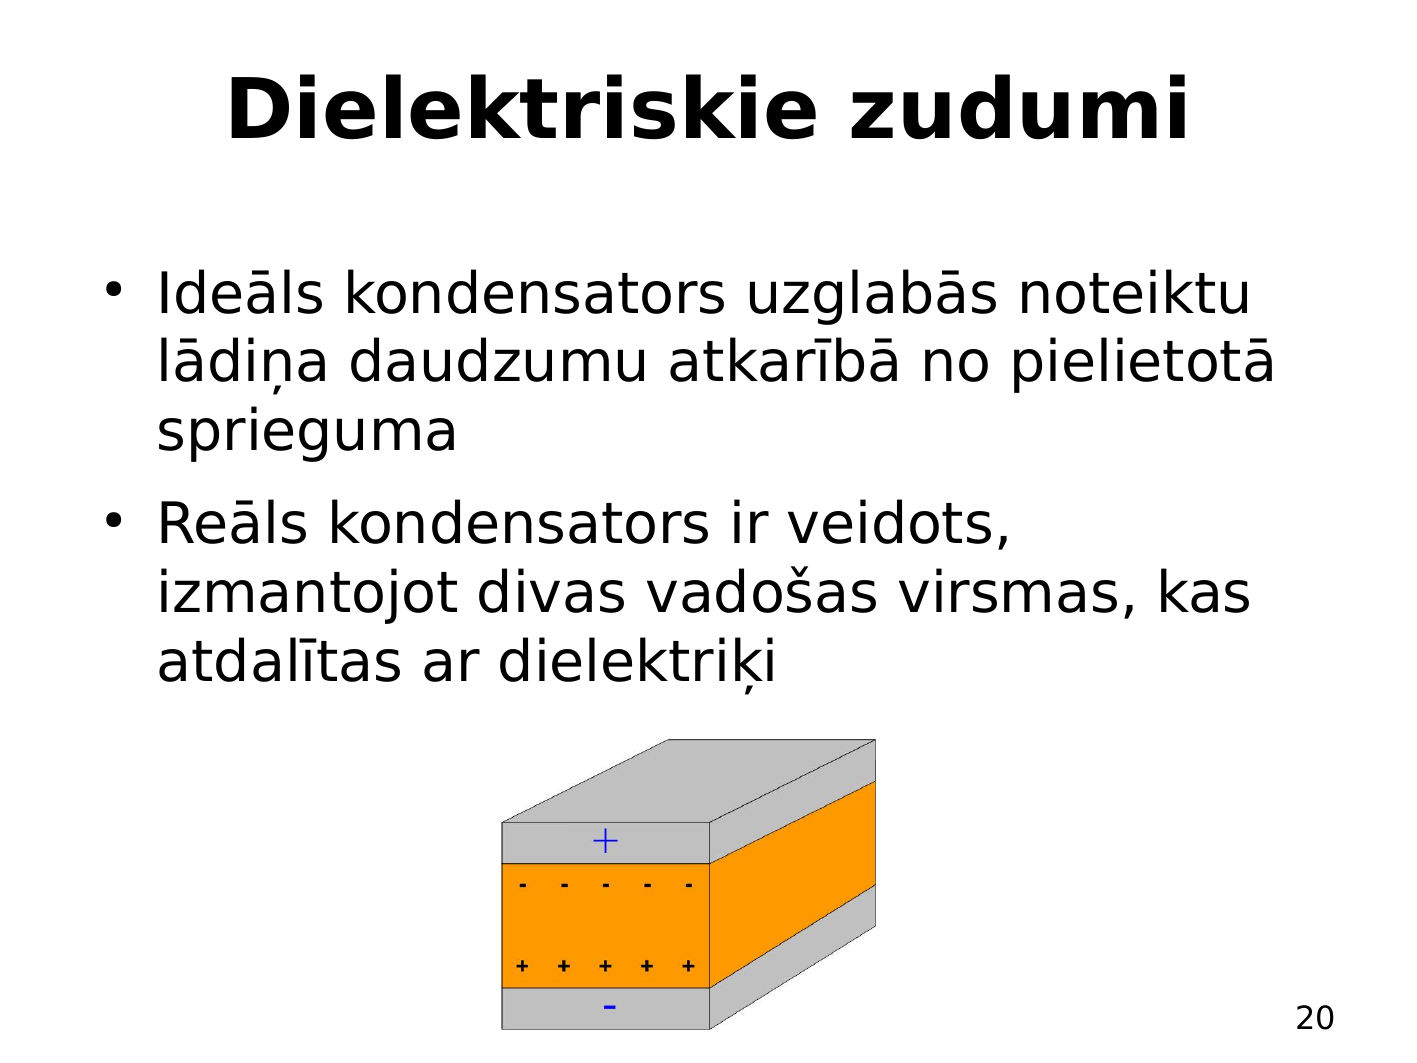

# Dielektriskie zudumi
Ideāls kondensators uzglabās noteiktu lādiņa daudzumu atkarībā no pielietotā sprieguma
Reāls kondensators ir veidots, izmantojot divas vadošas virsmas, kas atdalītas ar dielektriķi